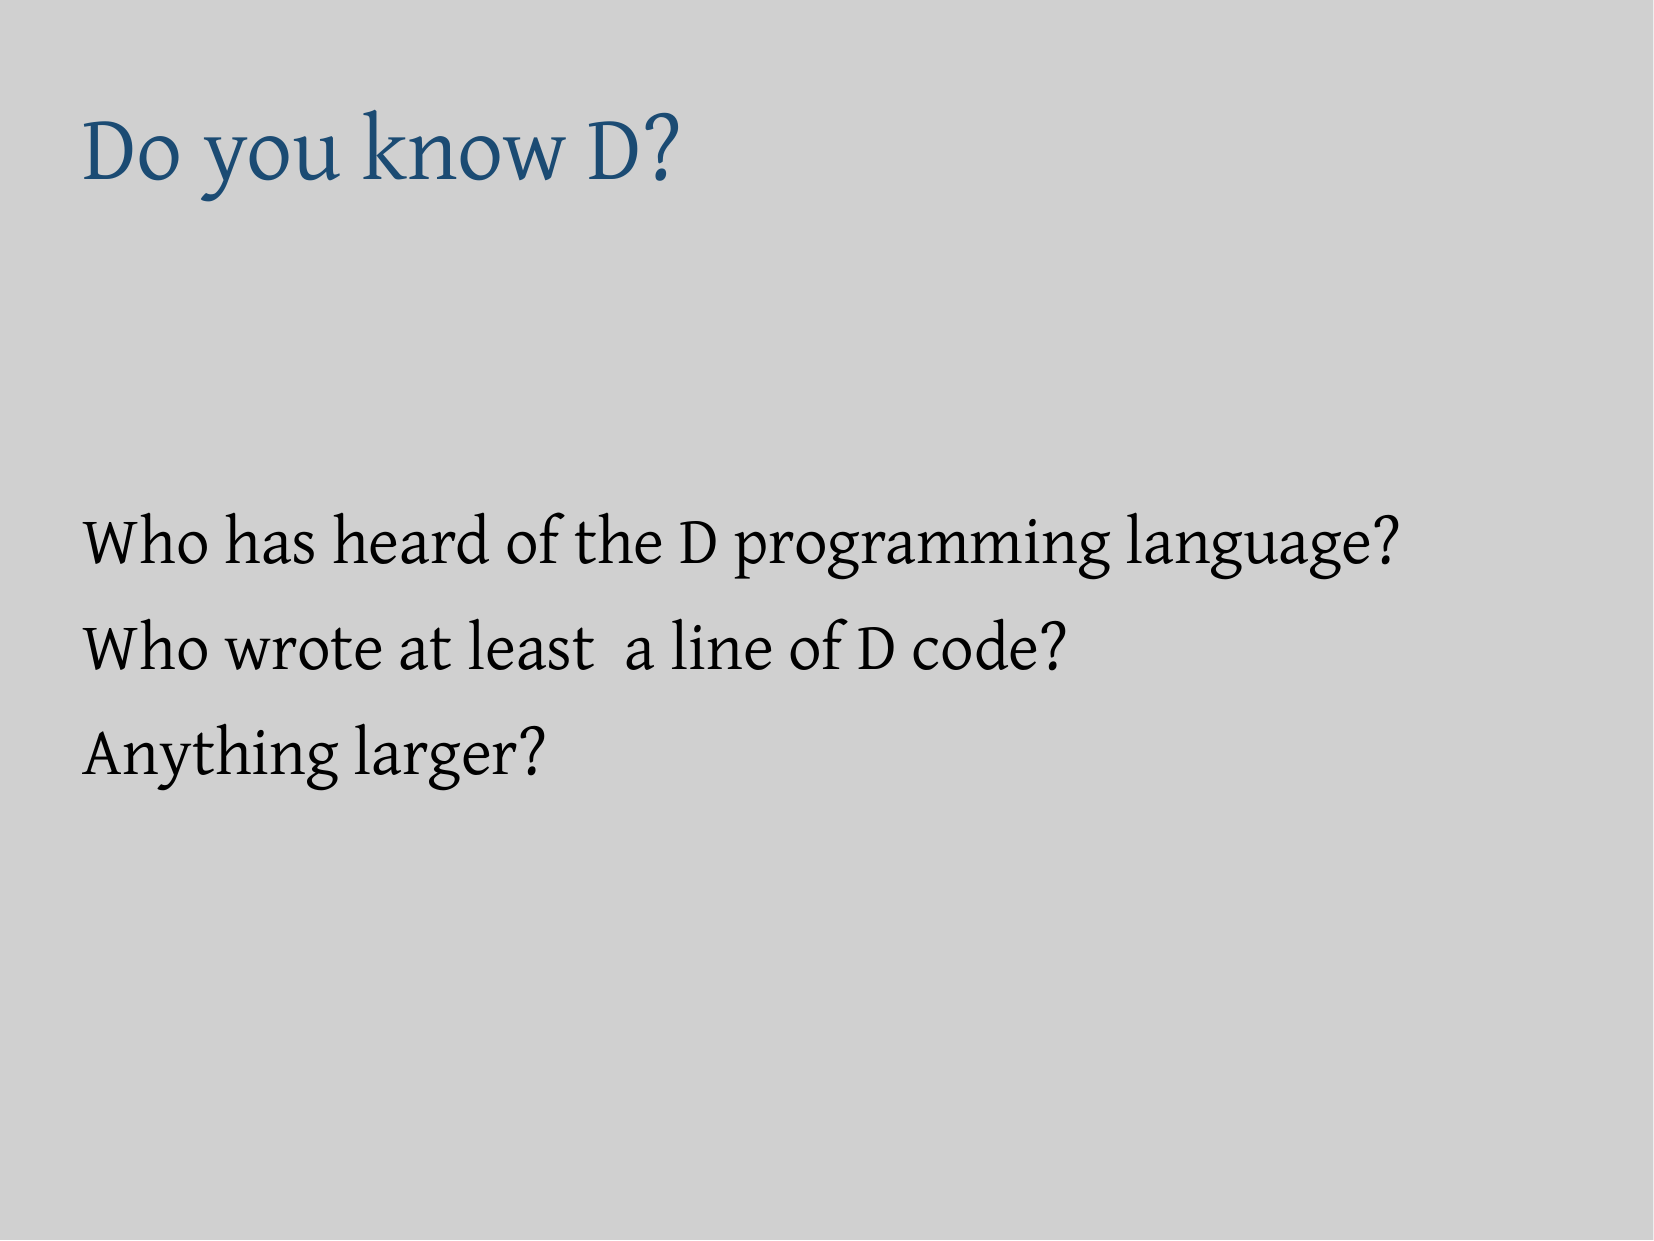

# Do you know D?
Who has heard of the D programming language?
Who wrote at least a line of D code?
Anything larger?